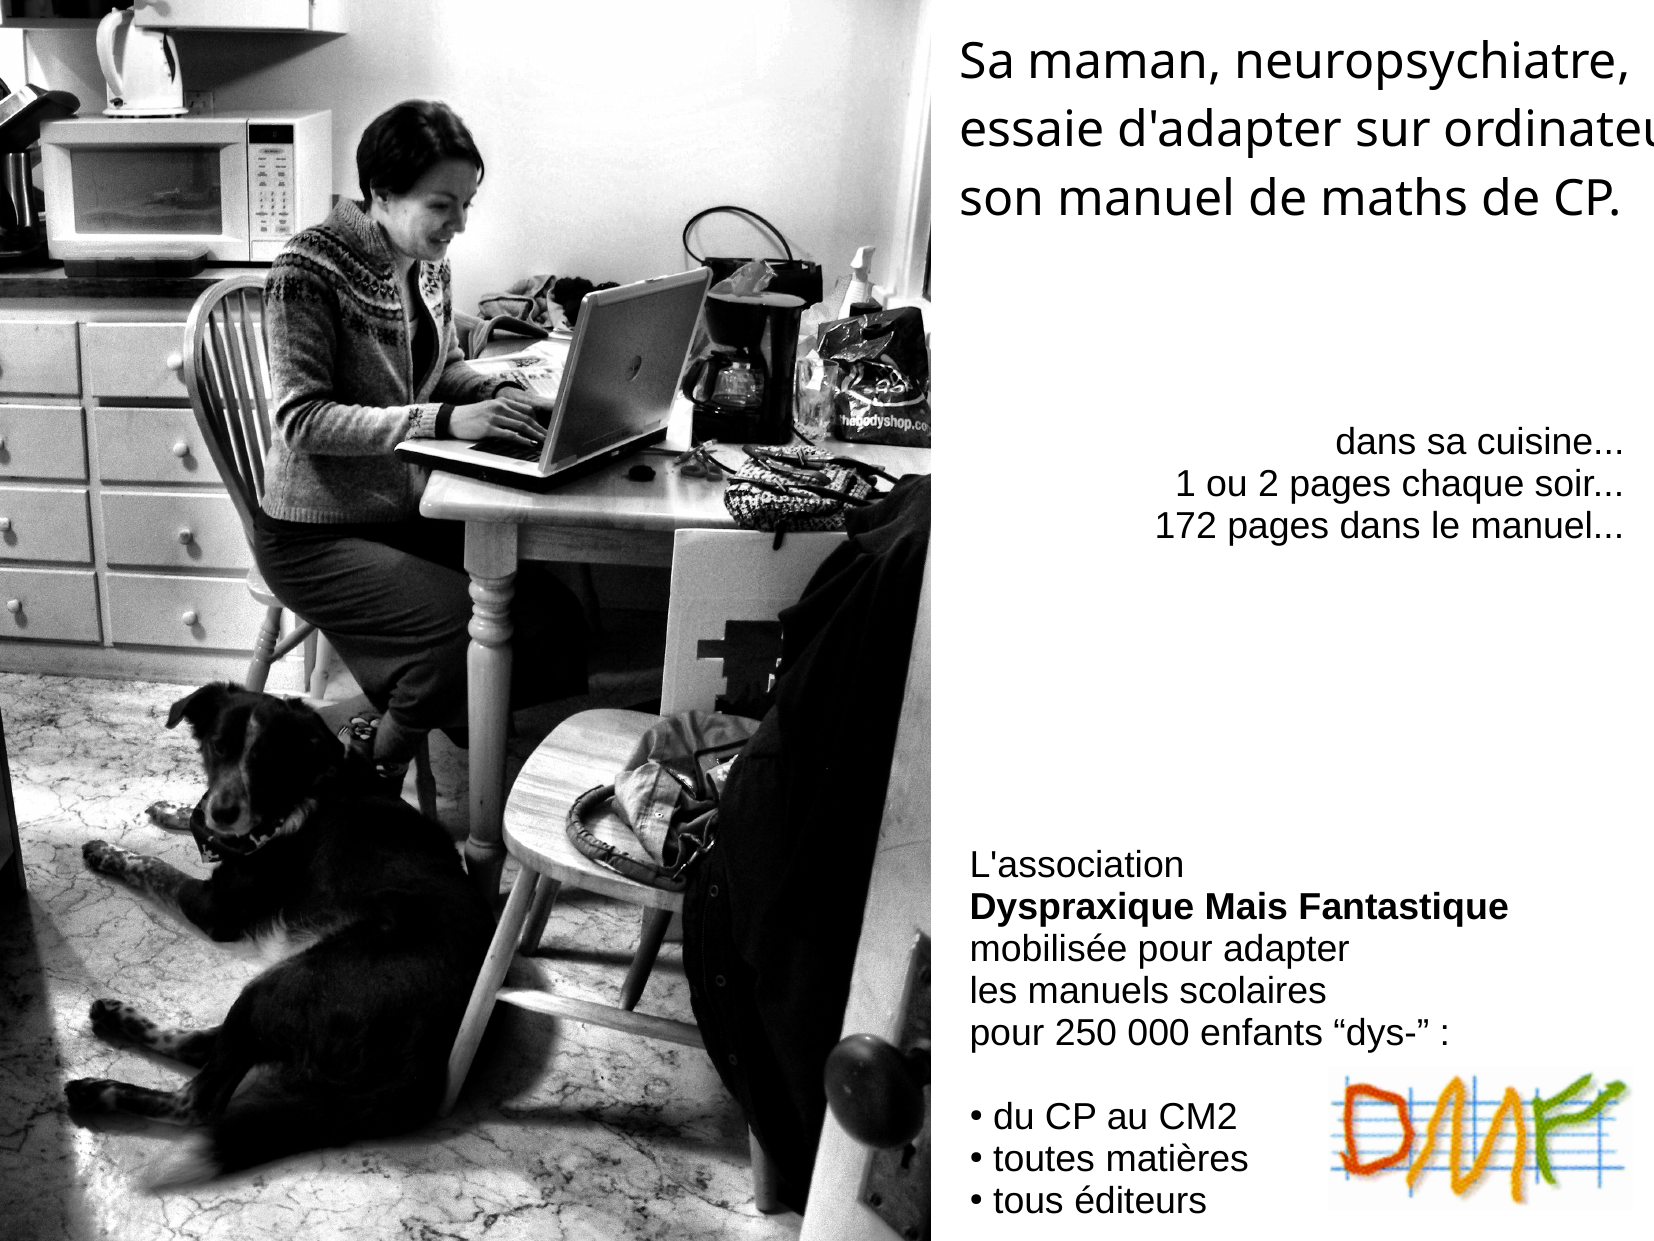

Sa maman, neuropsychiatre,
essaie d'adapter sur ordinateur
son manuel de maths de CP.
dans sa cuisine...
1 ou 2 pages chaque soir...
172 pages dans le manuel...
L'association
Dyspraxique Mais Fantastique
mobilisée pour adapter
les manuels scolaires
pour 250 000 enfants “dys-” :
 du CP au CM2
 toutes matières
 tous éditeurs